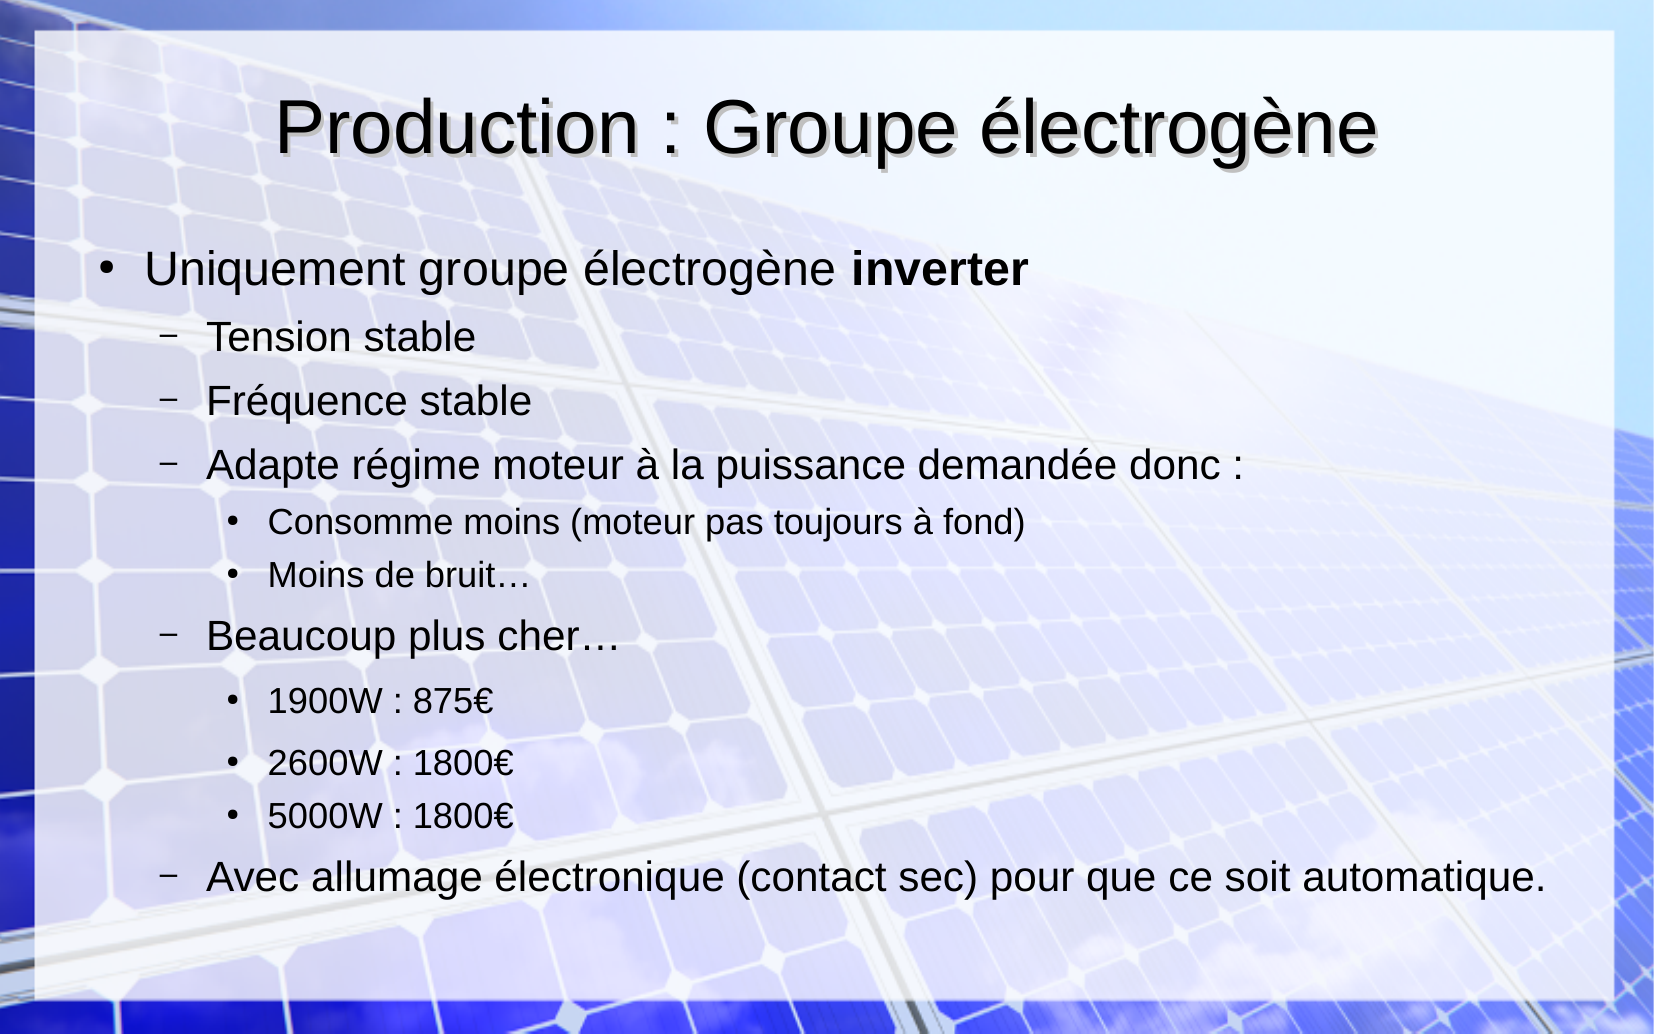

# Production : Groupe électrogène
Uniquement groupe électrogène inverter
Tension stable
Fréquence stable
Adapte régime moteur à la puissance demandée donc :
Consomme moins (moteur pas toujours à fond)
Moins de bruit…
Beaucoup plus cher…
1900W : 875€
2600W : 1800€
5000W : 1800€
Avec allumage électronique (contact sec) pour que ce soit automatique.